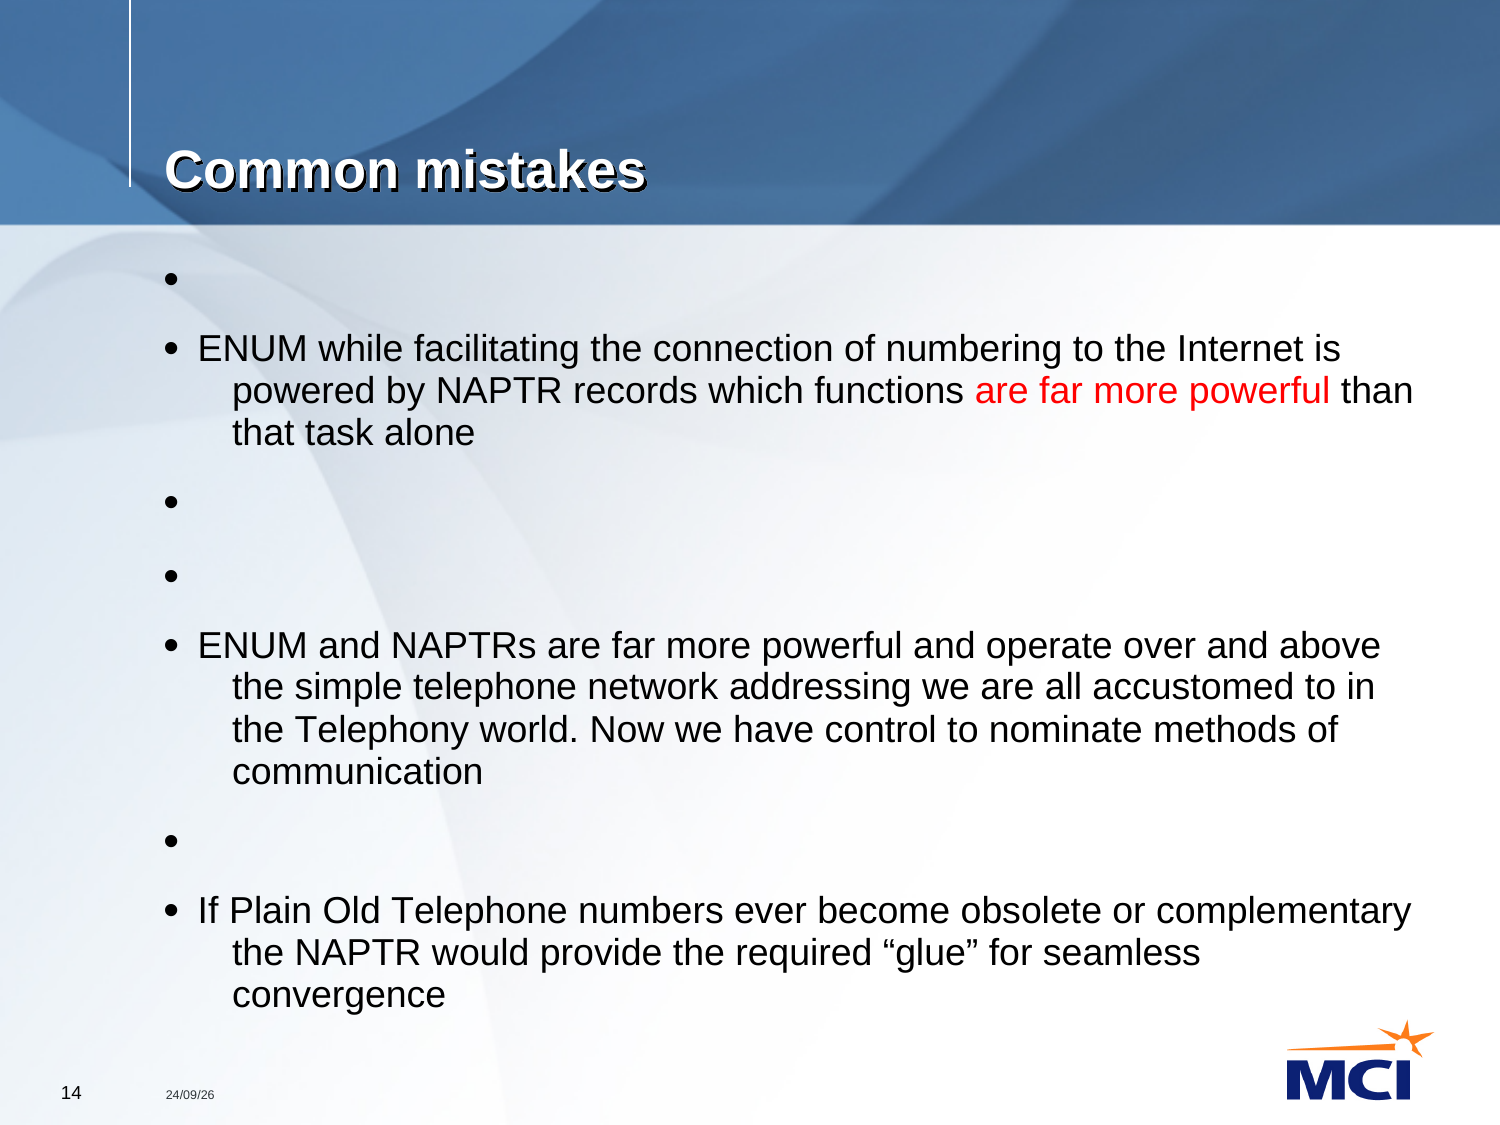

# Common mistakes
ENUM while facilitating the connection of numbering to the Internet is powered by NAPTR records which functions are far more powerful than that task alone
ENUM and NAPTRs are far more powerful and operate over and above the simple telephone network addressing we are all accustomed to in the Telephony world. Now we have control to nominate methods of communication
If Plain Old Telephone numbers ever become obsolete or complementary the NAPTR would provide the required “glue” for seamless convergence